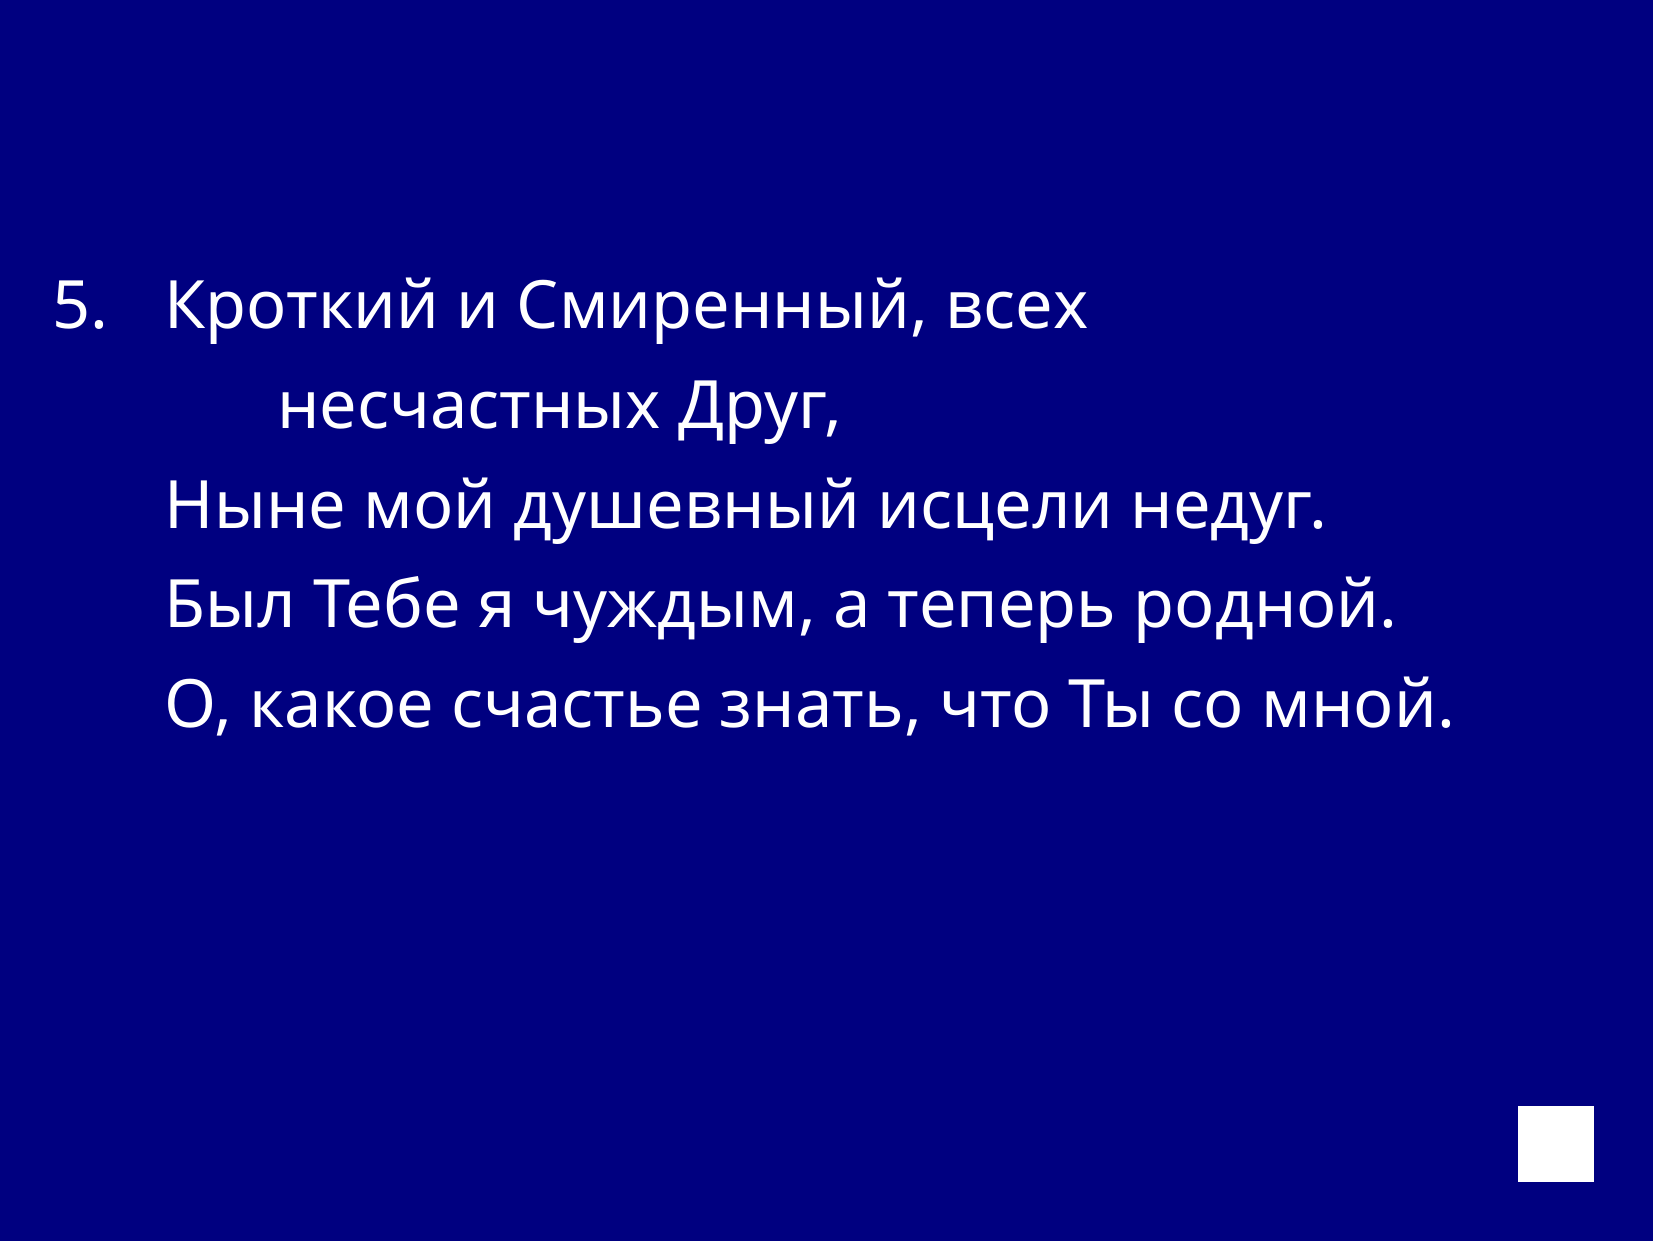

5.	Кроткий и Смиренный, всех
		несчастных Друг,
	Ныне мой душевный исцели недуг.
	Был Тебе я чуждым, а теперь родной.
	О, какое счастье знать, что Ты со мной.